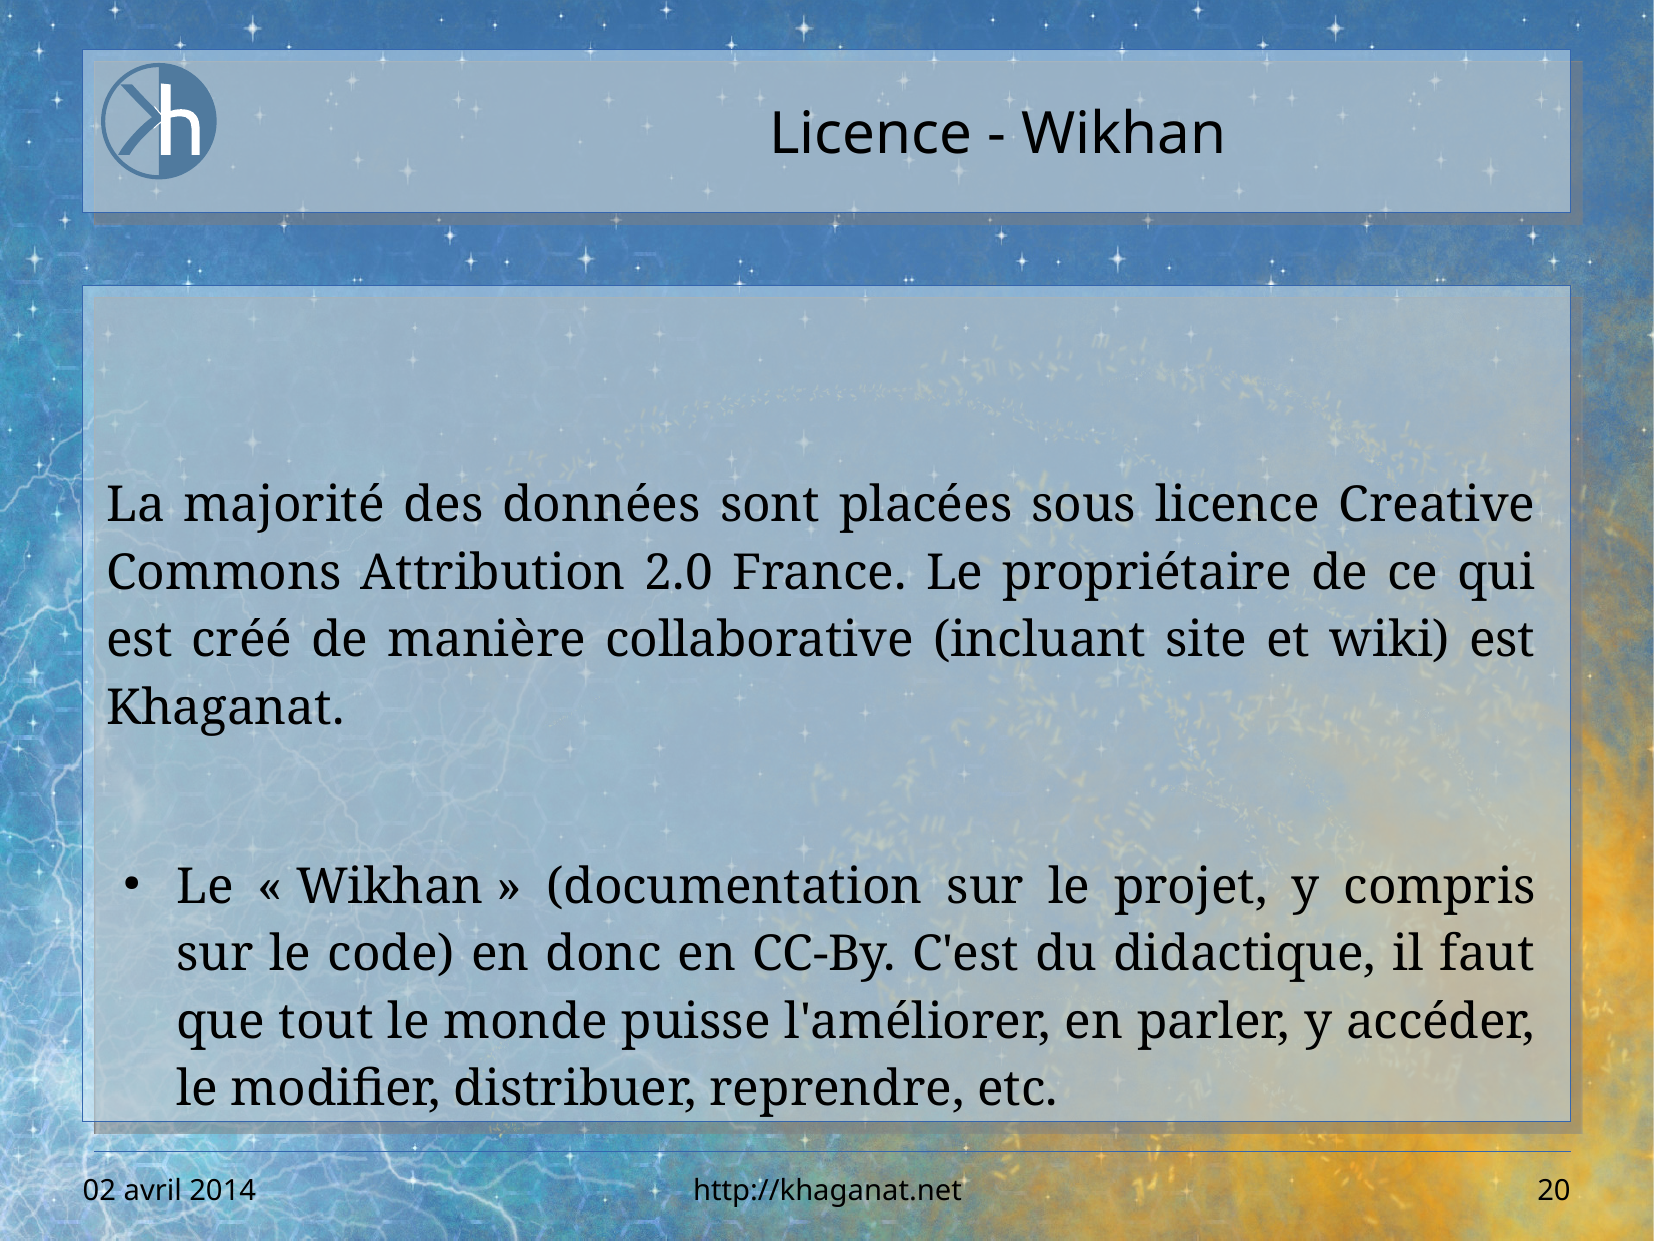

# Licence - Wikhan
La majorité des données sont placées sous licence Creative Commons Attribution 2.0 France. Le propriétaire de ce qui est créé de manière collaborative (incluant site et wiki) est Khaganat.
Le « Wikhan » (documentation sur le projet, y compris sur le code) en donc en CC-By. C'est du didactique, il faut que tout le monde puisse l'améliorer, en parler, y accéder, le modifier, distribuer, reprendre, etc.
02 avril 2014
http://khaganat.net
20